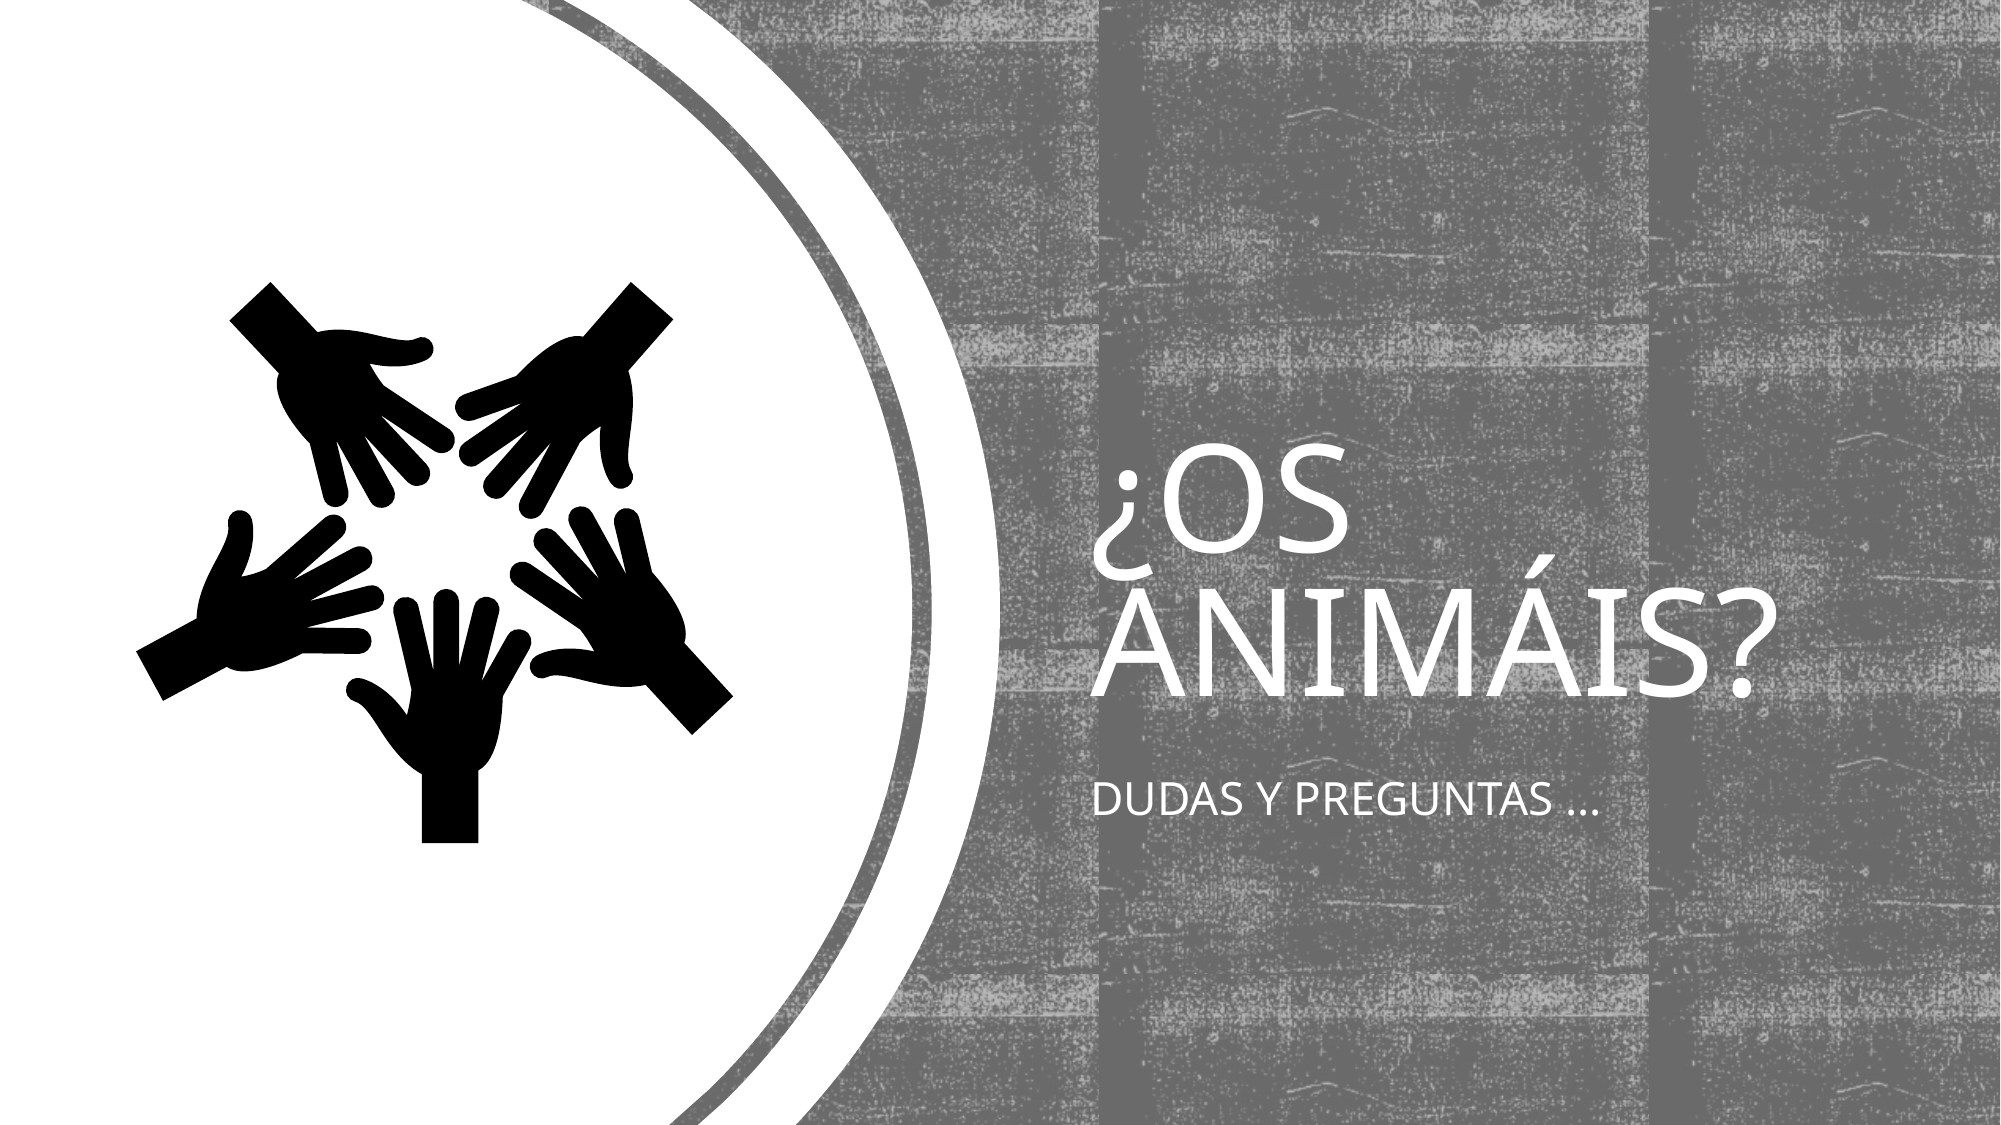

# ¿os animáis?
DUDAS Y PREGUNTAS …